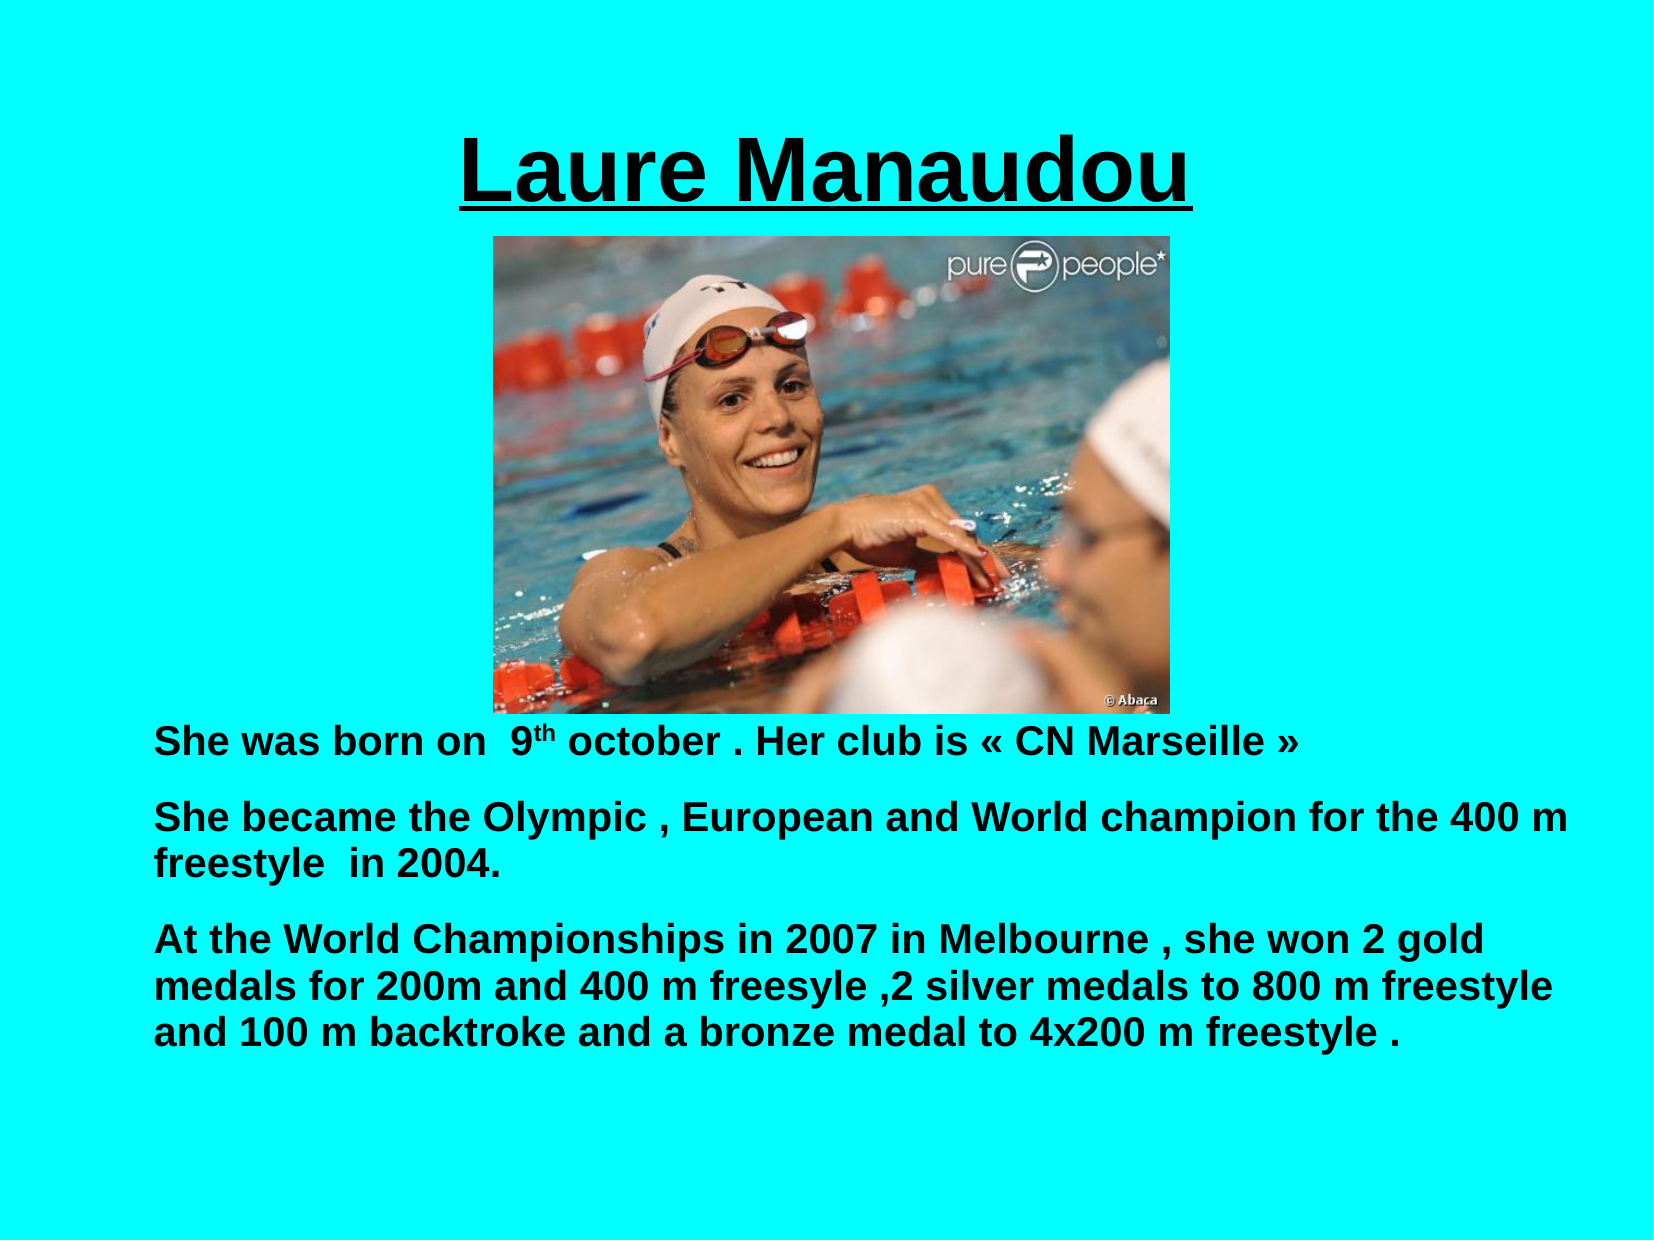

# Laure Manaudou
She was born on 9th october . Her club is « CN Marseille »
She became the Olympic , European and World champion for the 400 m freestyle in 2004.
At the World Championships in 2007 in Melbourne , she won 2 gold medals for 200m and 400 m freesyle ,2 silver medals to 800 m freestyle and 100 m backtroke and a bronze medal to 4x200 m freestyle .